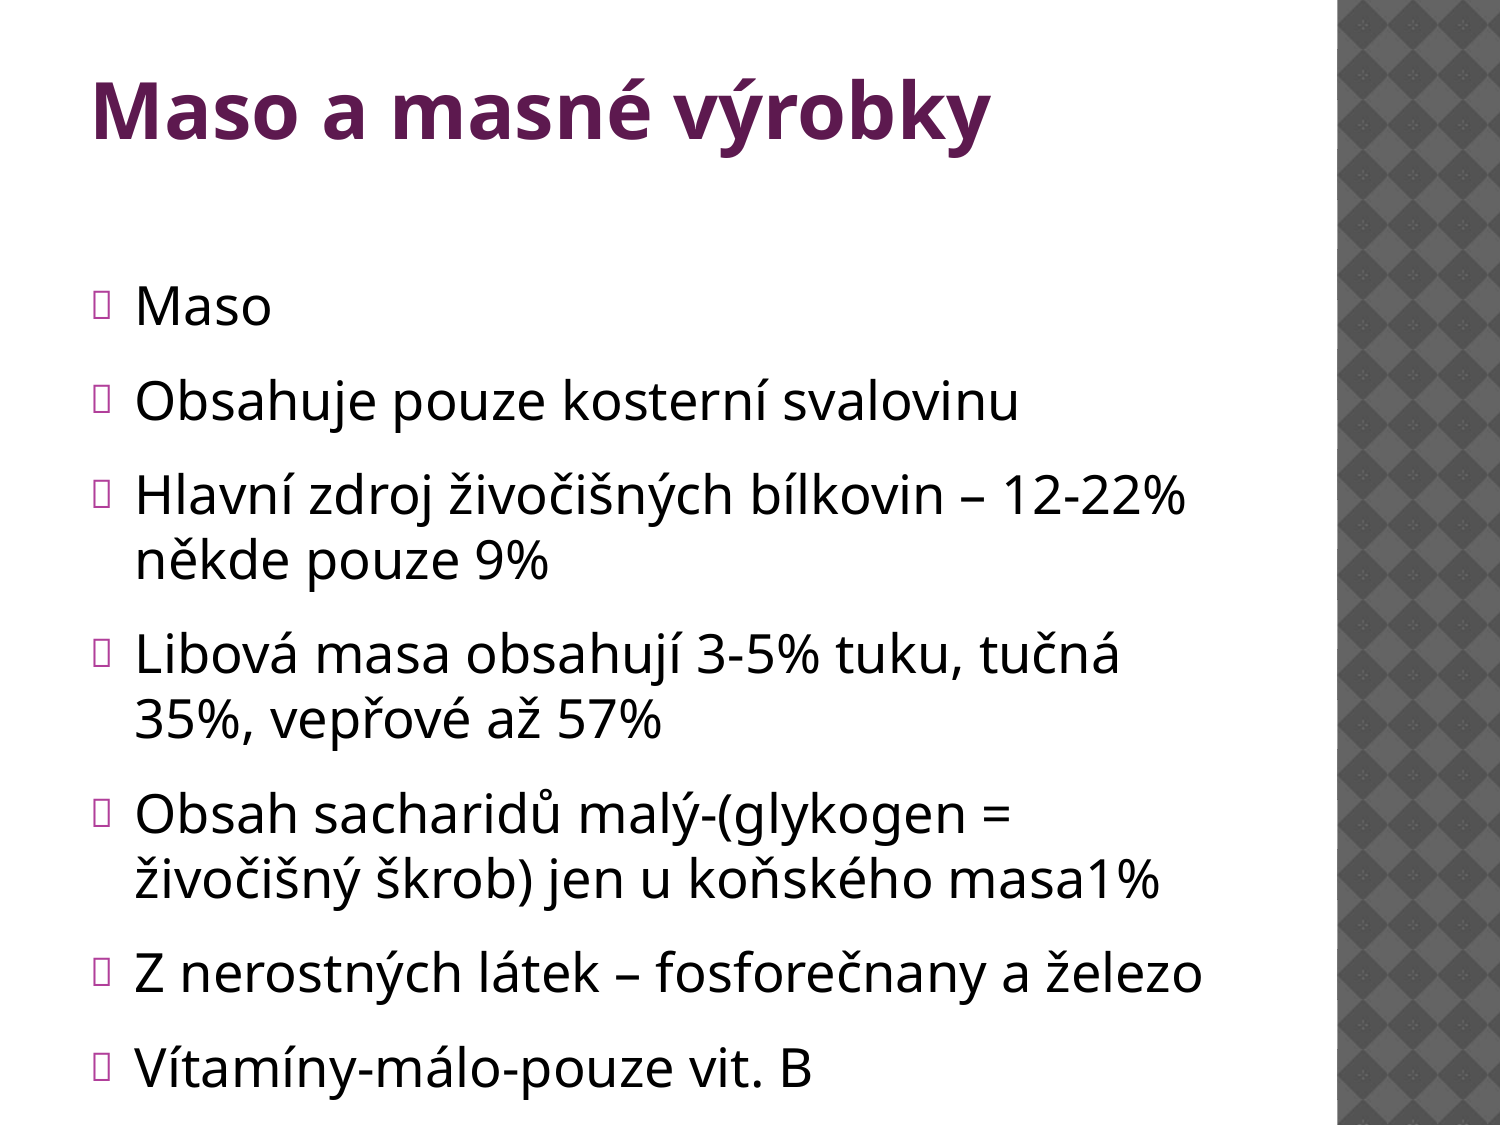

# Maso a masné výrobky
Maso
Obsahuje pouze kosterní svalovinu
Hlavní zdroj živočišných bílkovin – 12-22% někde pouze 9%
Libová masa obsahují 3-5% tuku, tučná 35%, vepřové až 57%
Obsah sacharidů malý-(glykogen = živočišný škrob) jen u koňského masa1%
Z nerostných látek – fosforečnany a železo
Vítamíny-málo-pouze vit. B
Obsah vody – 35-79%